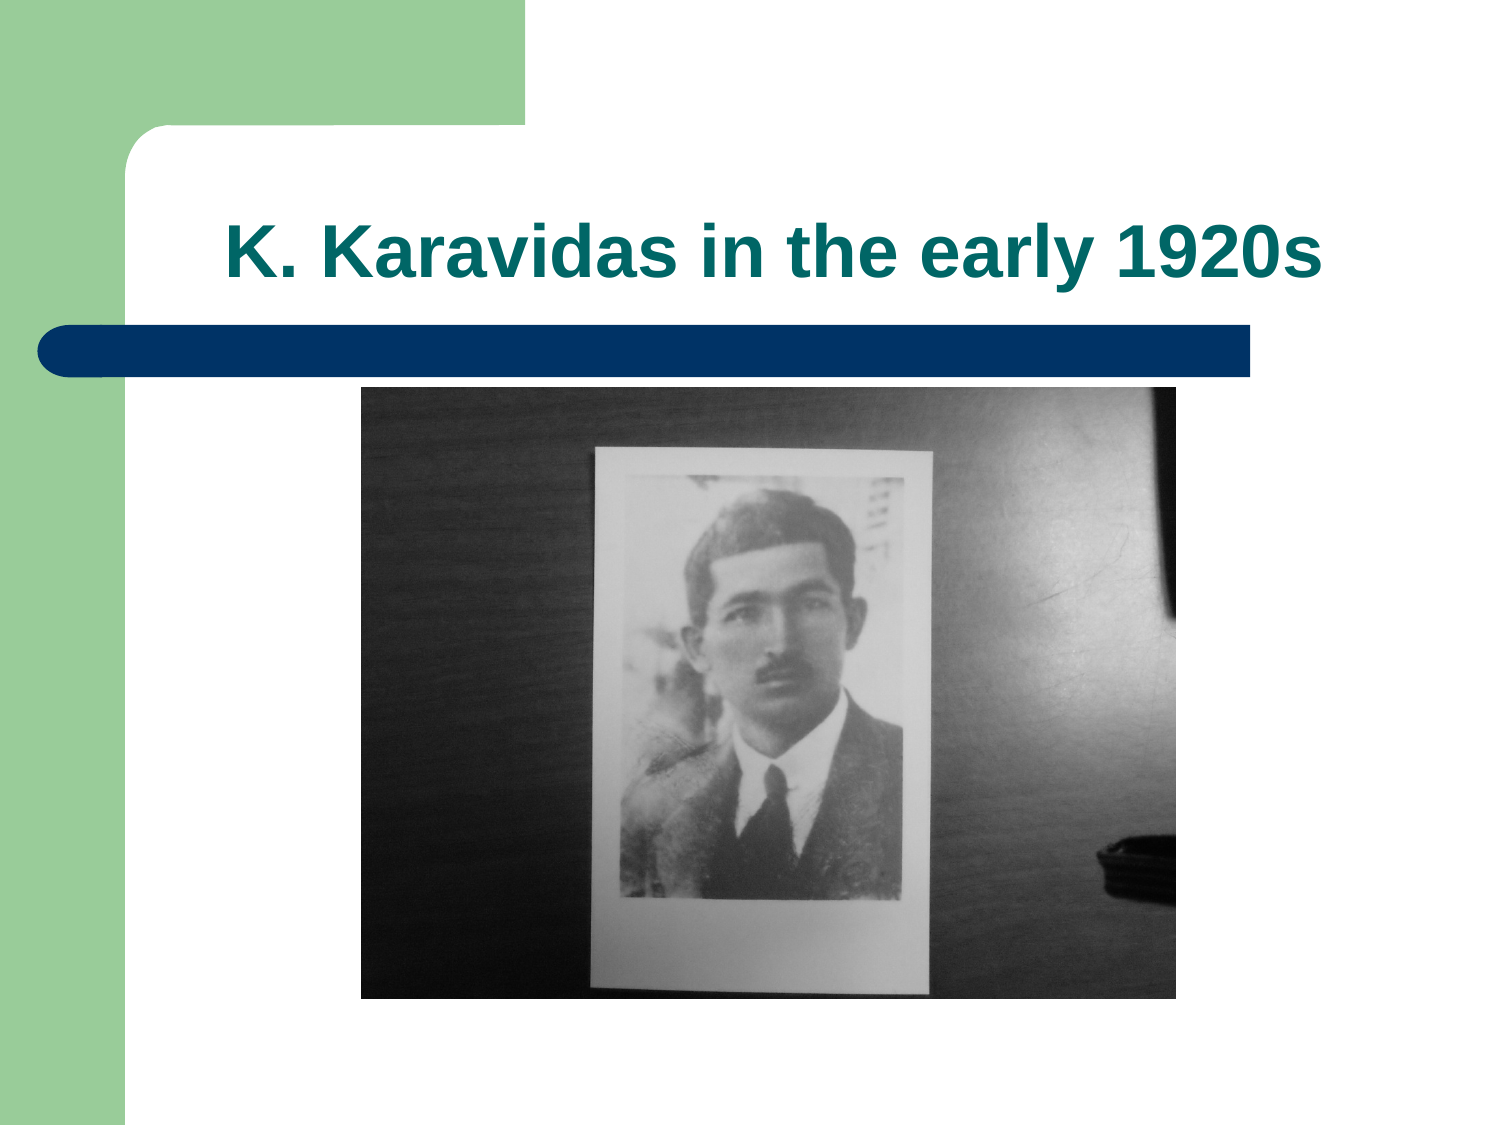

# K. Karavidas in the early 1920s